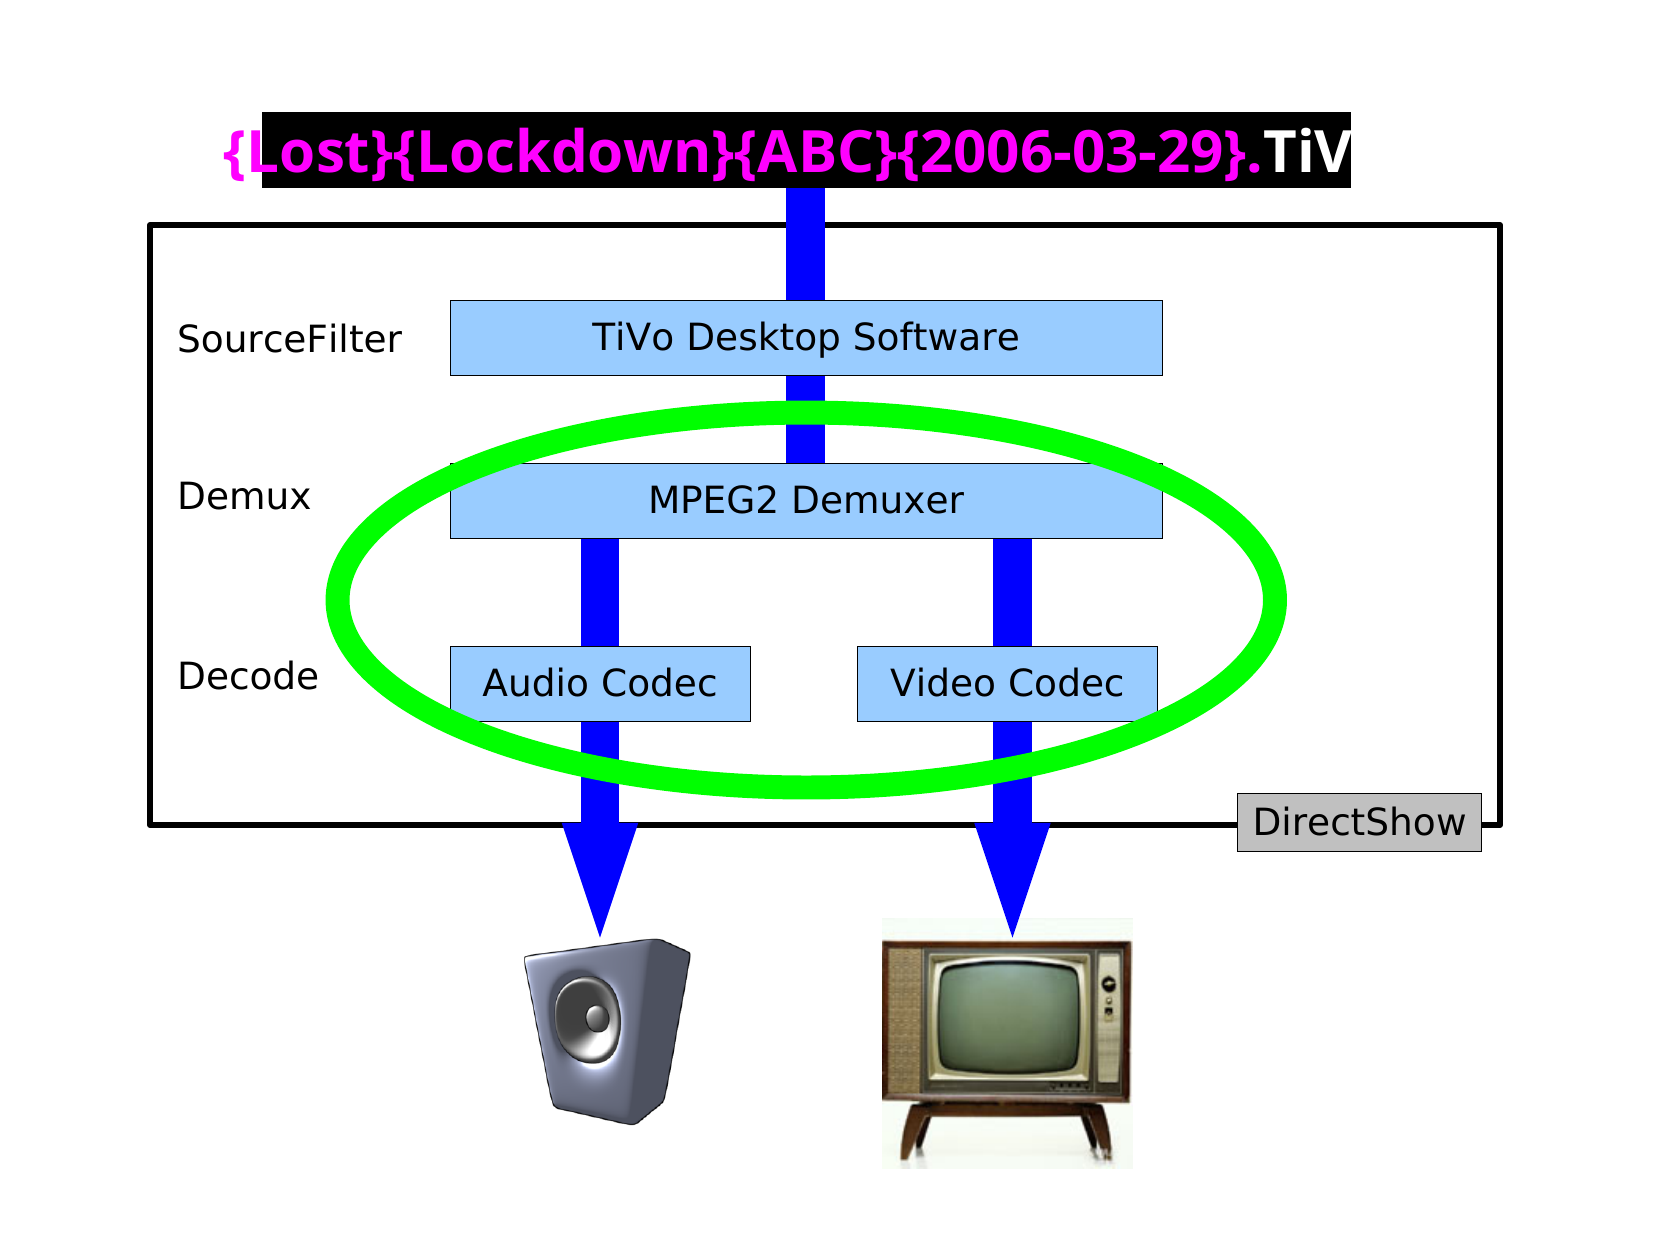

{Lost}{Lockdown}{ABC}{2006-03-29}.TiVo
TiVo Desktop Software
SourceFilter
MPEG2 Demuxer
Demux
Audio Codec
Video Codec
Decode
DirectShow